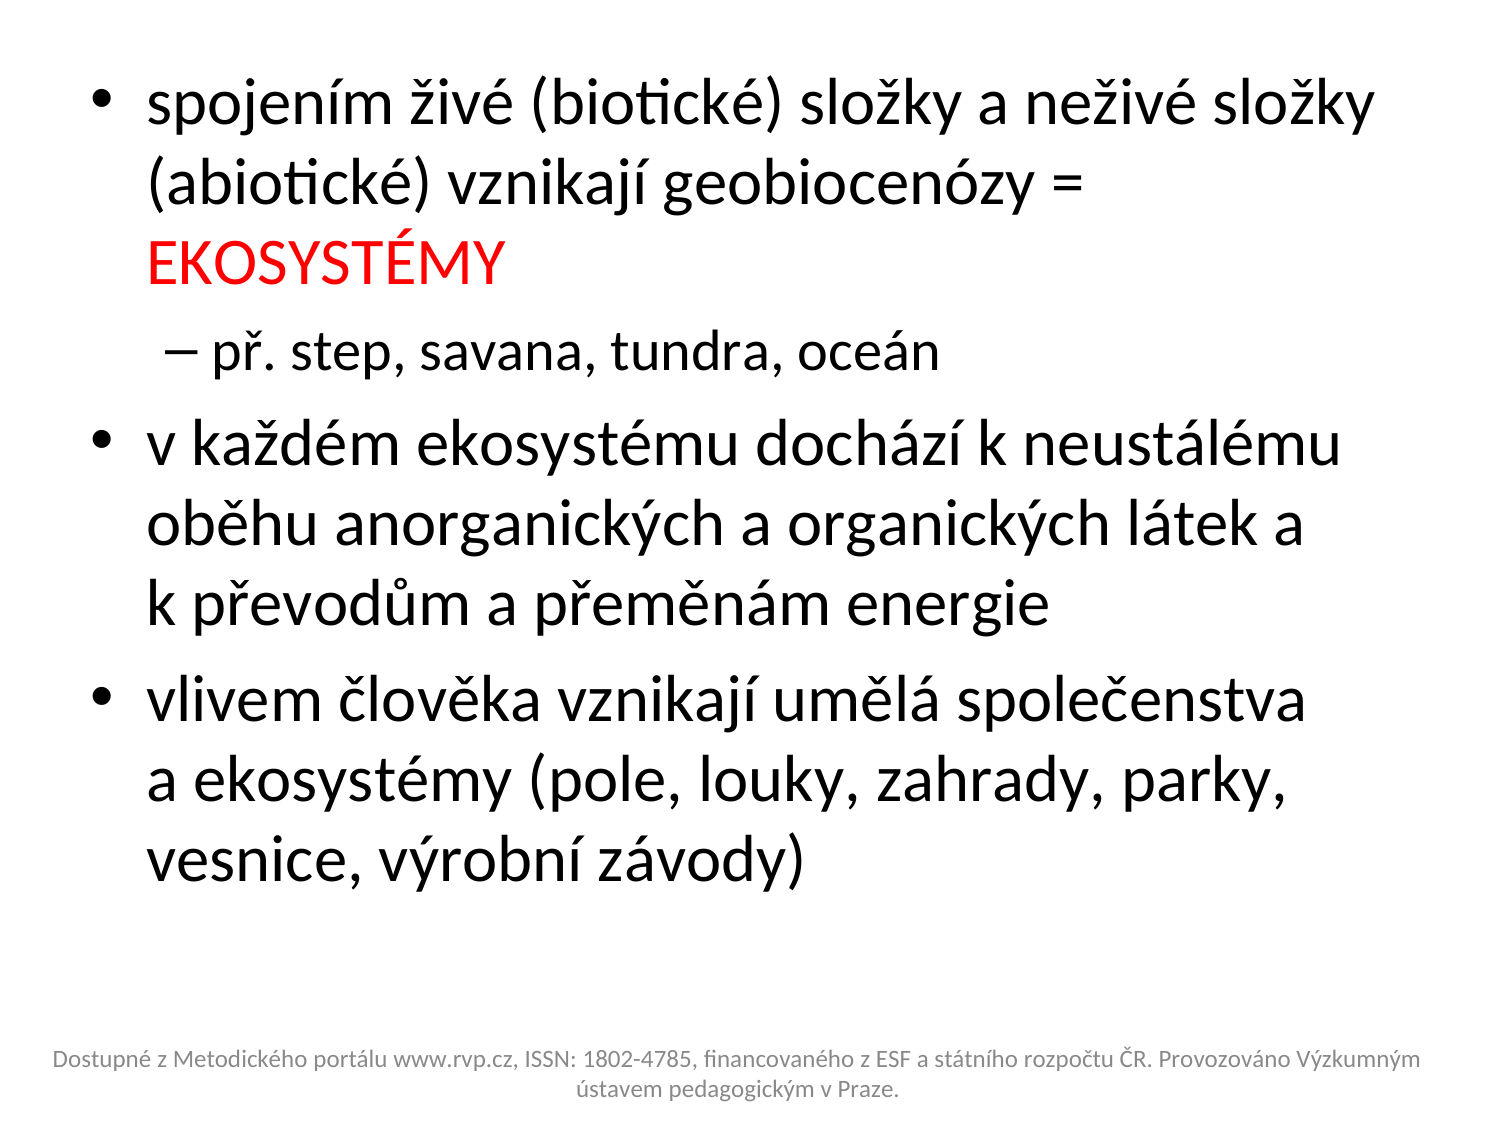

# spojením živé (biotické) složky a neživé složky (abiotické) vznikají geobiocenózy = EKOSYSTÉMY
př. step, savana, tundra, oceán
v každém ekosystému dochází k neustálému oběhu anorganických a organických látek a
k převodům a přeměnám energie
vlivem člověka vznikají umělá společenstva
a ekosystémy (pole, louky, zahrady, parky, vesnice, výrobní závody)
Dostupné z Metodického portálu www.rvp.cz, ISSN: 1802-4785, financovaného z ESF a státního rozpočtu ČR. Provozováno Výzkumným ústavem pedagogickým v Praze.